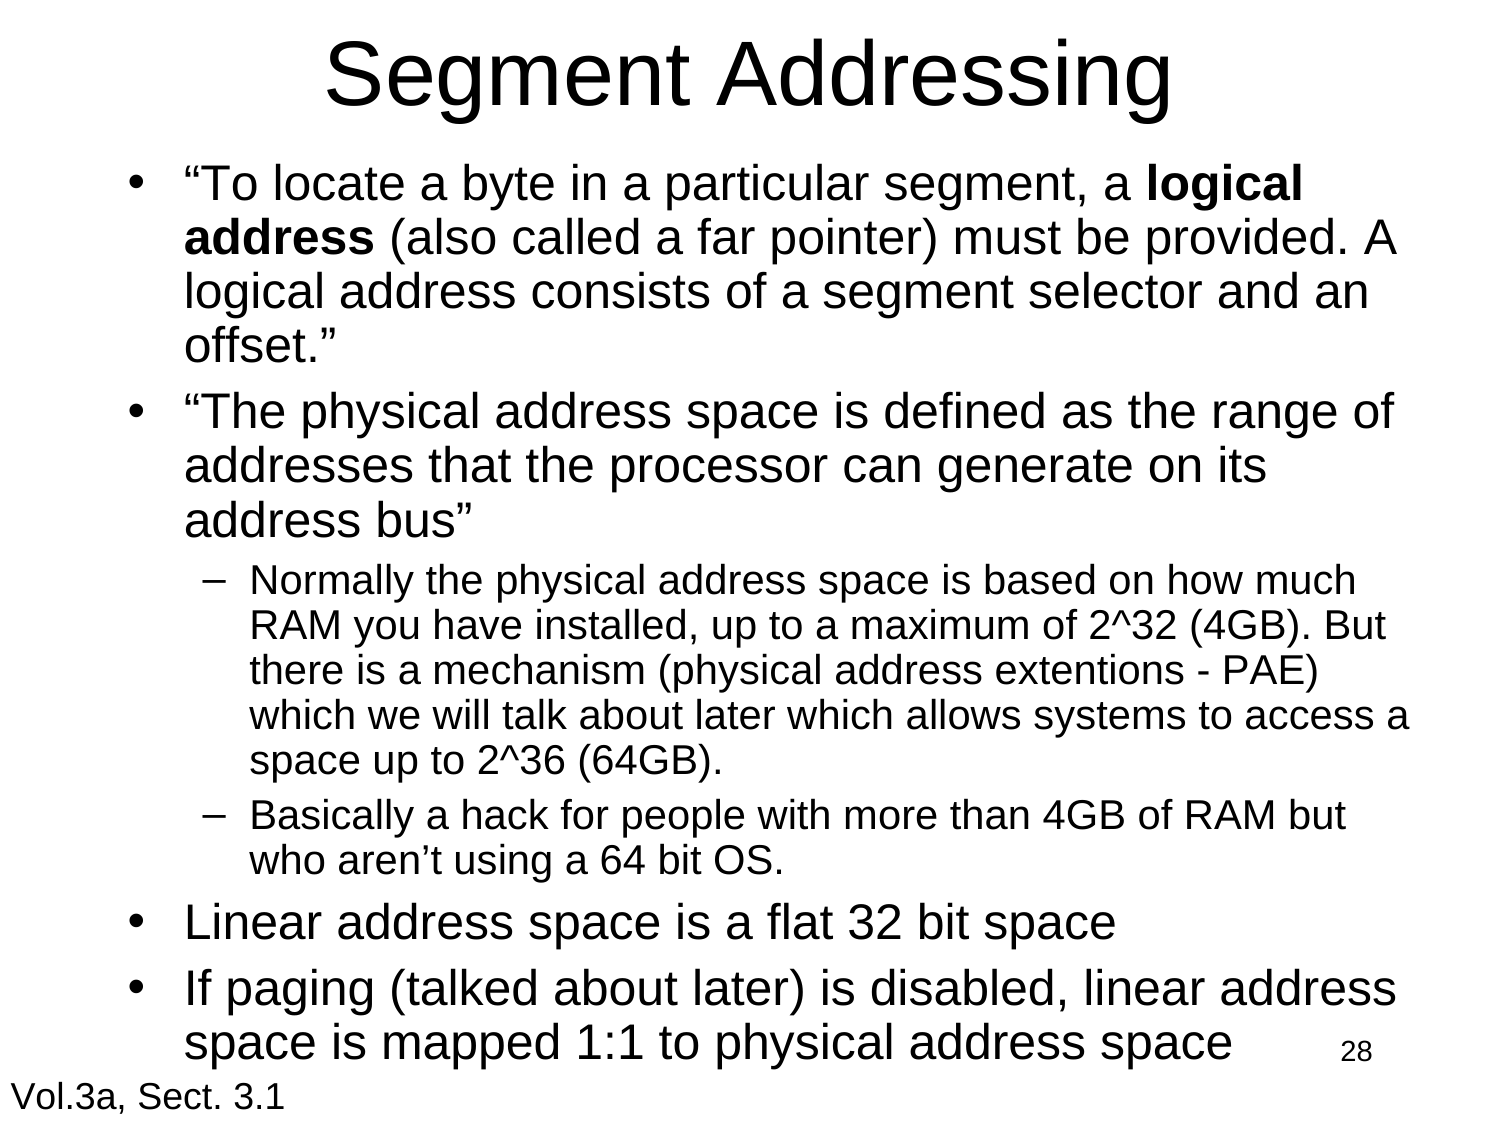

# Segment Addressing
“To locate a byte in a particular segment, a logical address (also called a far pointer) must be provided. A logical address consists of a segment selector and an offset.”
“The physical address space is defined as the range of addresses that the processor can generate on its address bus”
Normally the physical address space is based on how much RAM you have installed, up to a maximum of 2^32 (4GB). But there is a mechanism (physical address extentions - PAE) which we will talk about later which allows systems to access a space up to 2^36 (64GB).
Basically a hack for people with more than 4GB of RAM but who aren’t using a 64 bit OS.
Linear address space is a flat 32 bit space
If paging (talked about later) is disabled, linear address space is mapped 1:1 to physical address space
Vol.3a, Sect. 3.1